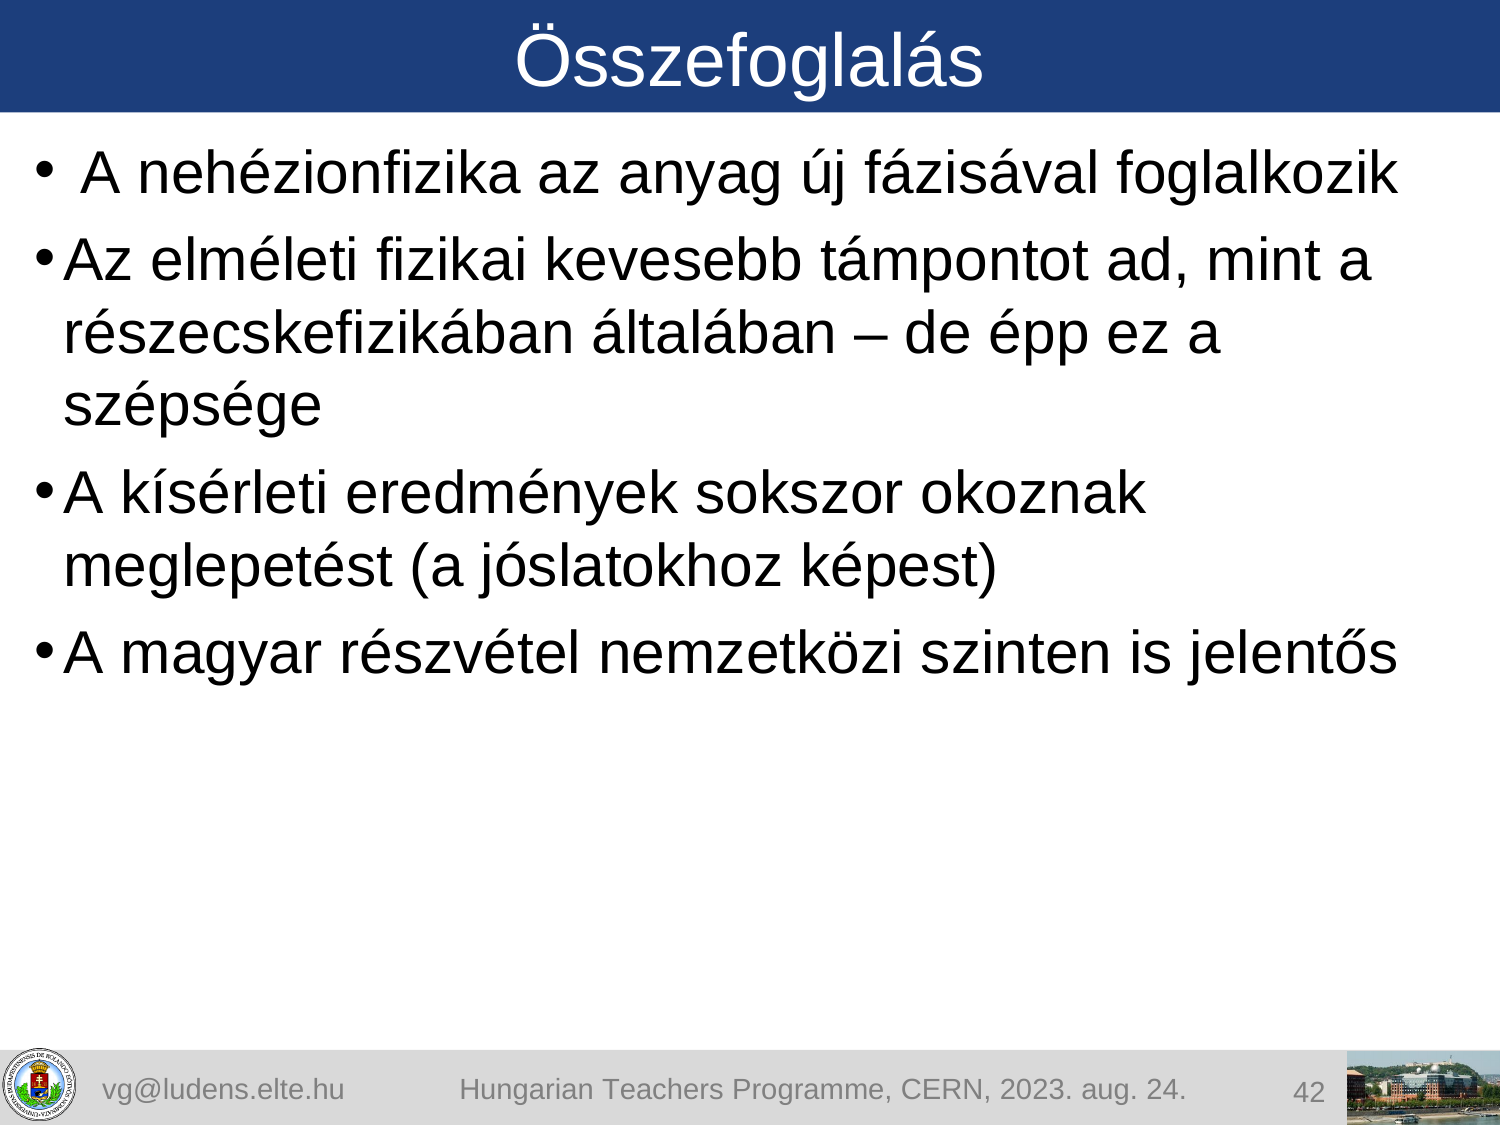

# Összefoglalás
 A nehézionfizika az anyag új fázisával foglalkozik
Az elméleti fizikai kevesebb támpontot ad, mint a részecskefizikában általában – de épp ez a szépsége
A kísérleti eredmények sokszor okoznak meglepetést (a jóslatokhoz képest)
A magyar részvétel nemzetközi szinten is jelentős
42